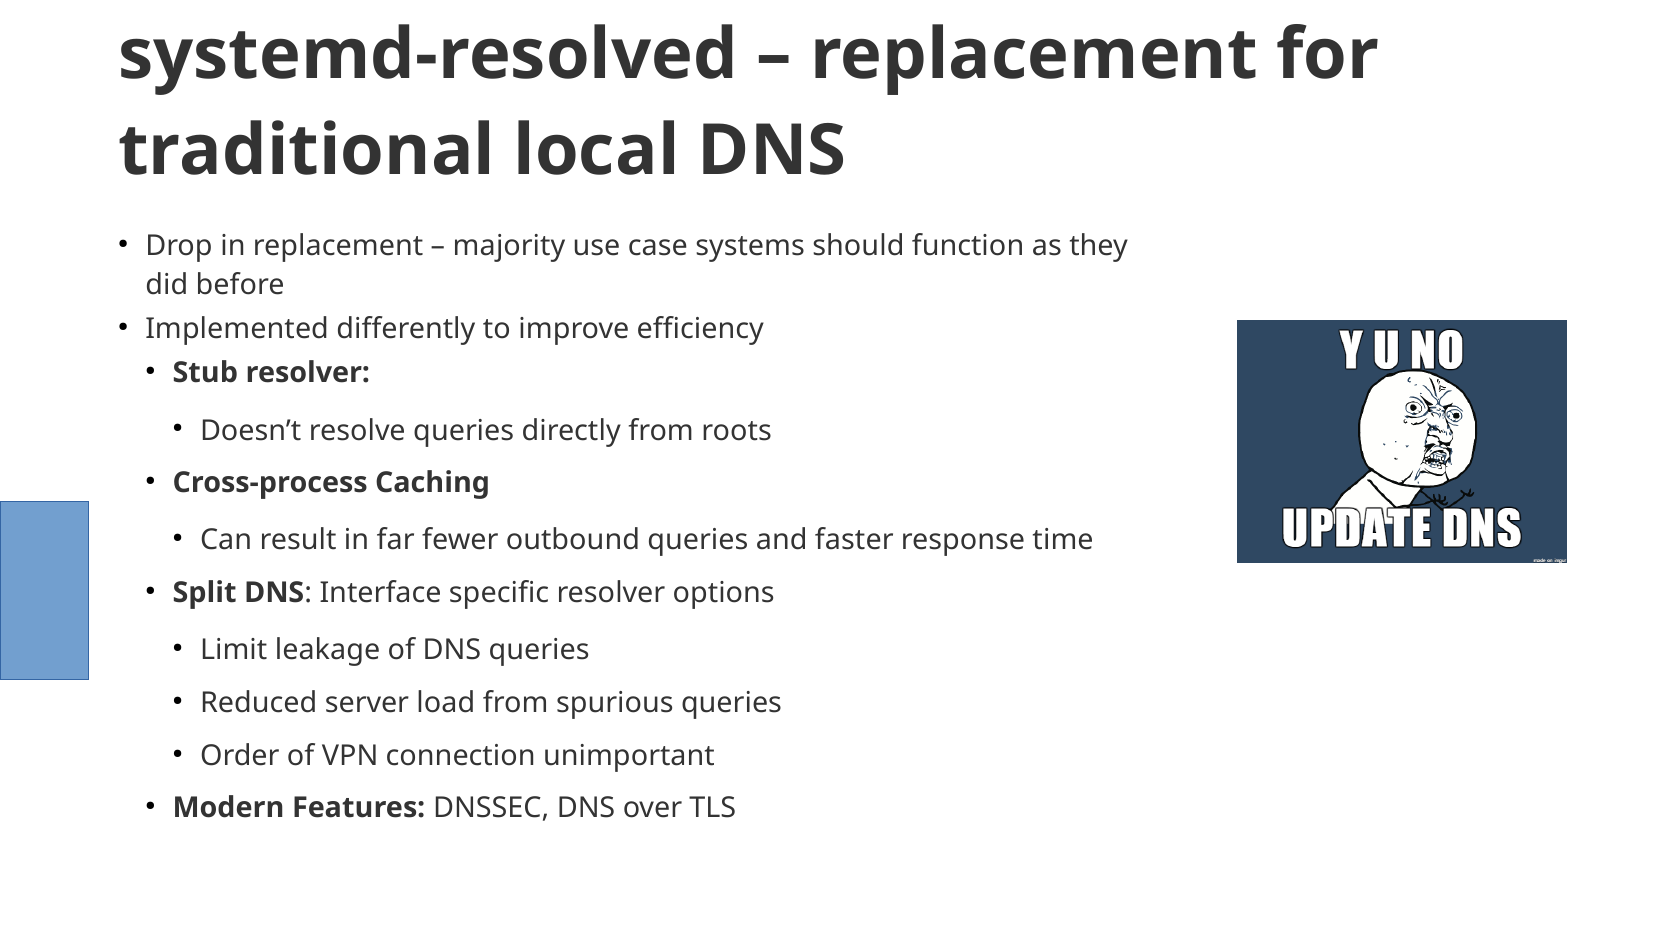

# systemd-resolved – replacement for traditional local DNS
Drop in replacement – majority use case systems should function as they did before
Implemented differently to improve efficiency
Stub resolver:
Doesn’t resolve queries directly from roots
Cross-process Caching
Can result in far fewer outbound queries and faster response time
Split DNS: Interface specific resolver options
Limit leakage of DNS queries
Reduced server load from spurious queries
Order of VPN connection unimportant
Modern Features: DNSSEC, DNS over TLS